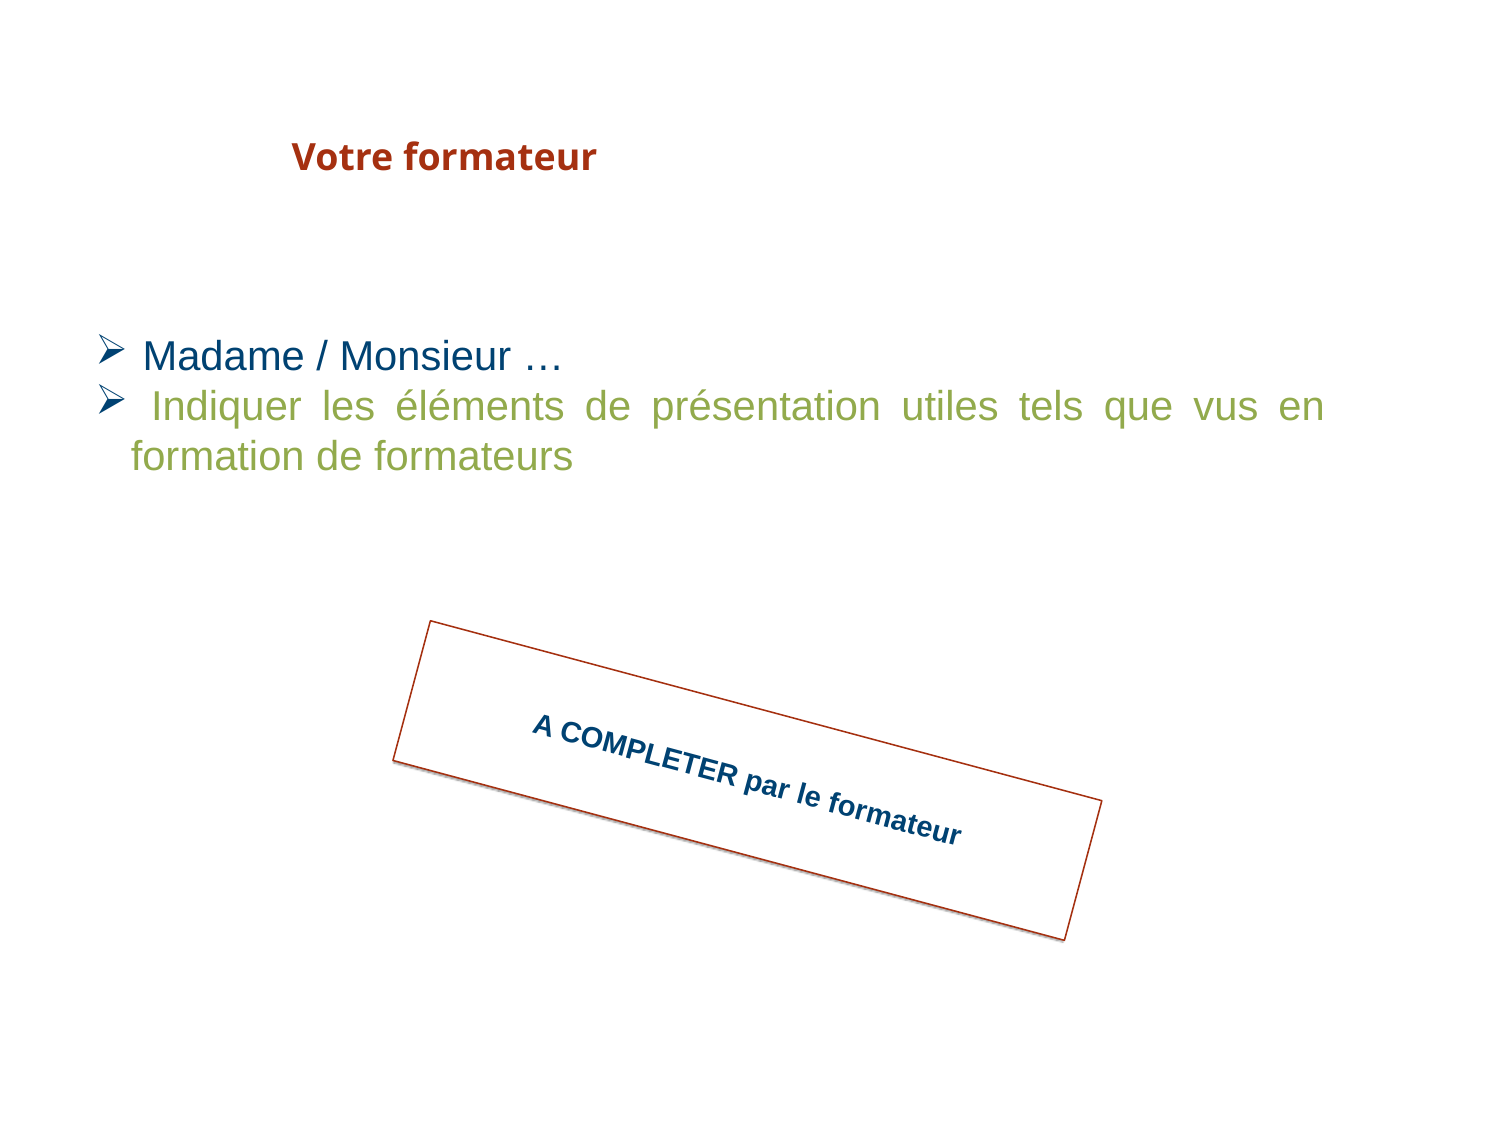

Votre formateur
 Madame / Monsieur …
 Indiquer les éléments de présentation utiles tels que vus en formation de formateurs
A COMPLETER par le formateur